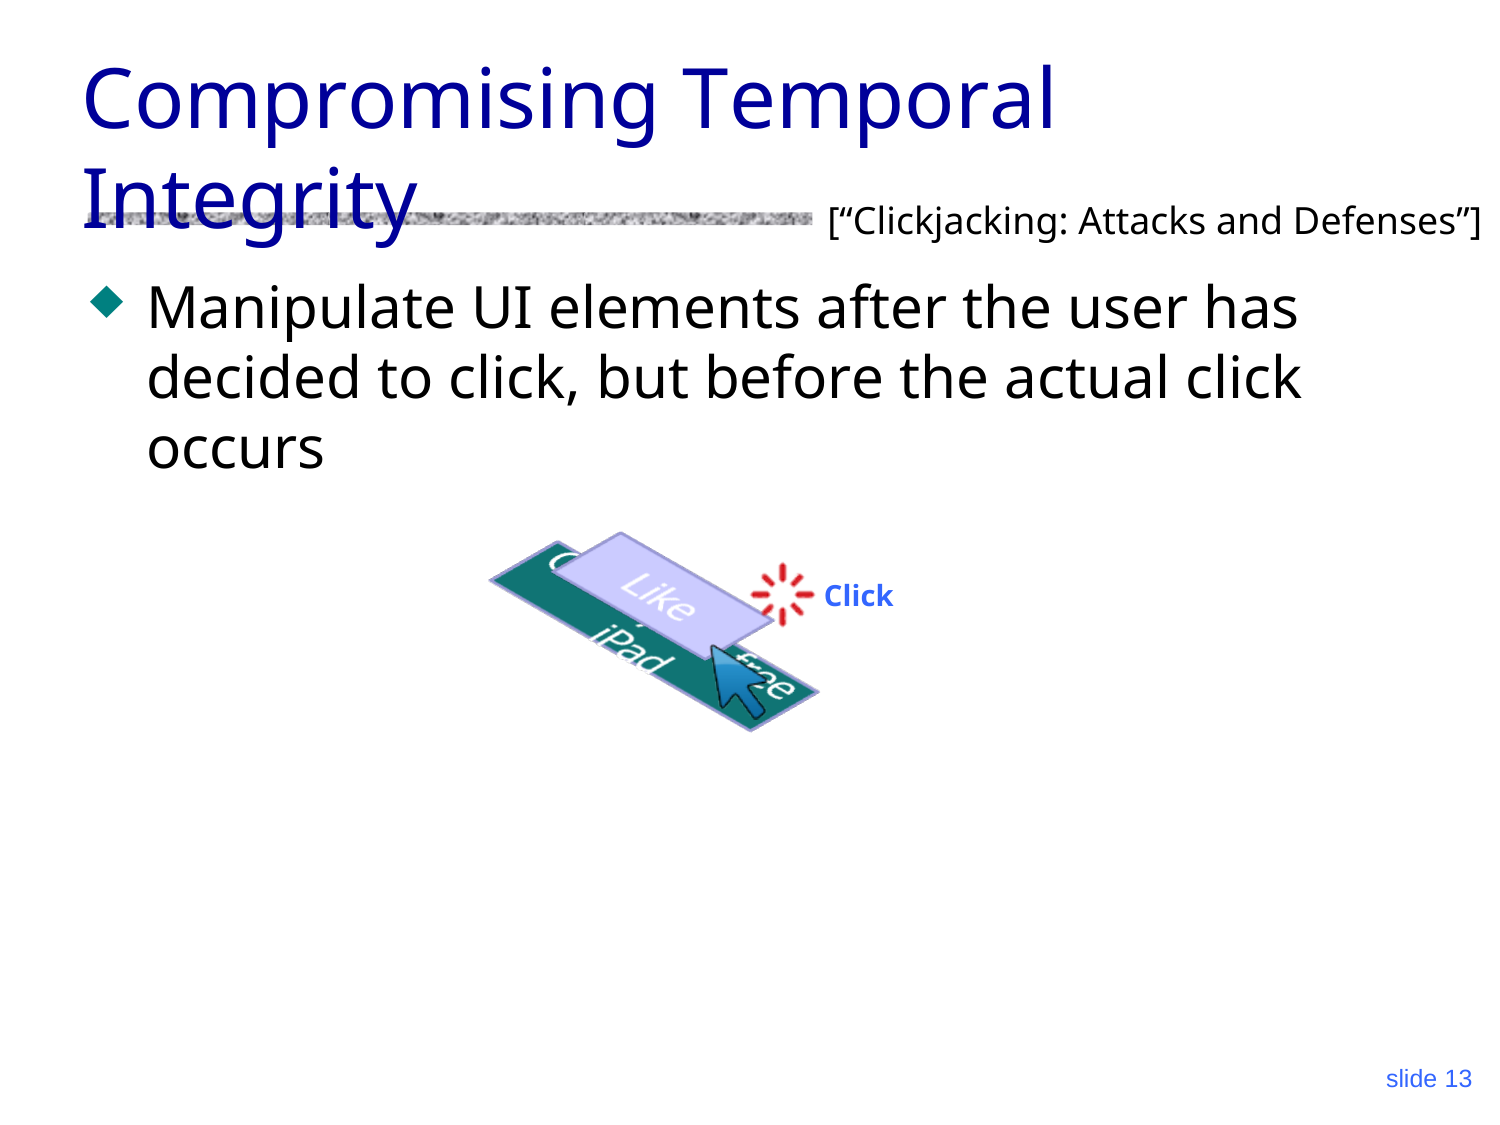

Compromising Temporal Integrity
[“Clickjacking: Attacks and Defenses”]
Manipulate UI elements after the user has decided to click, but before the actual click occurs
Click
slide